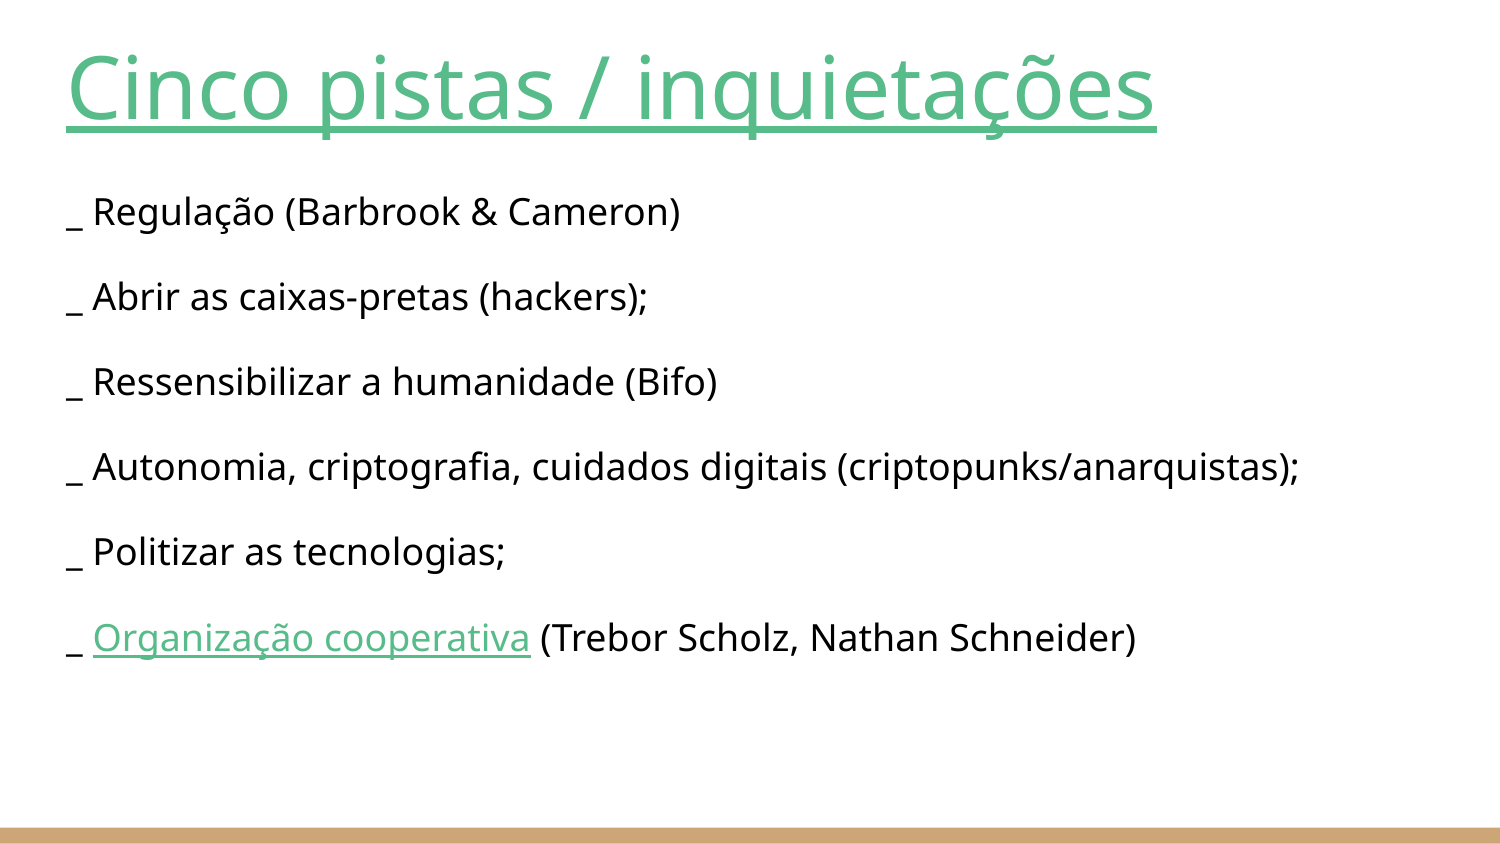

# Cinco pistas / inquietações
_ Regulação (Barbrook & Cameron)
_ Abrir as caixas-pretas (hackers);
_ Ressensibilizar a humanidade (Bifo)
_ Autonomia, criptografia, cuidados digitais (criptopunks/anarquistas);
_ Politizar as tecnologias;
_ Organização cooperativa (Trebor Scholz, Nathan Schneider)